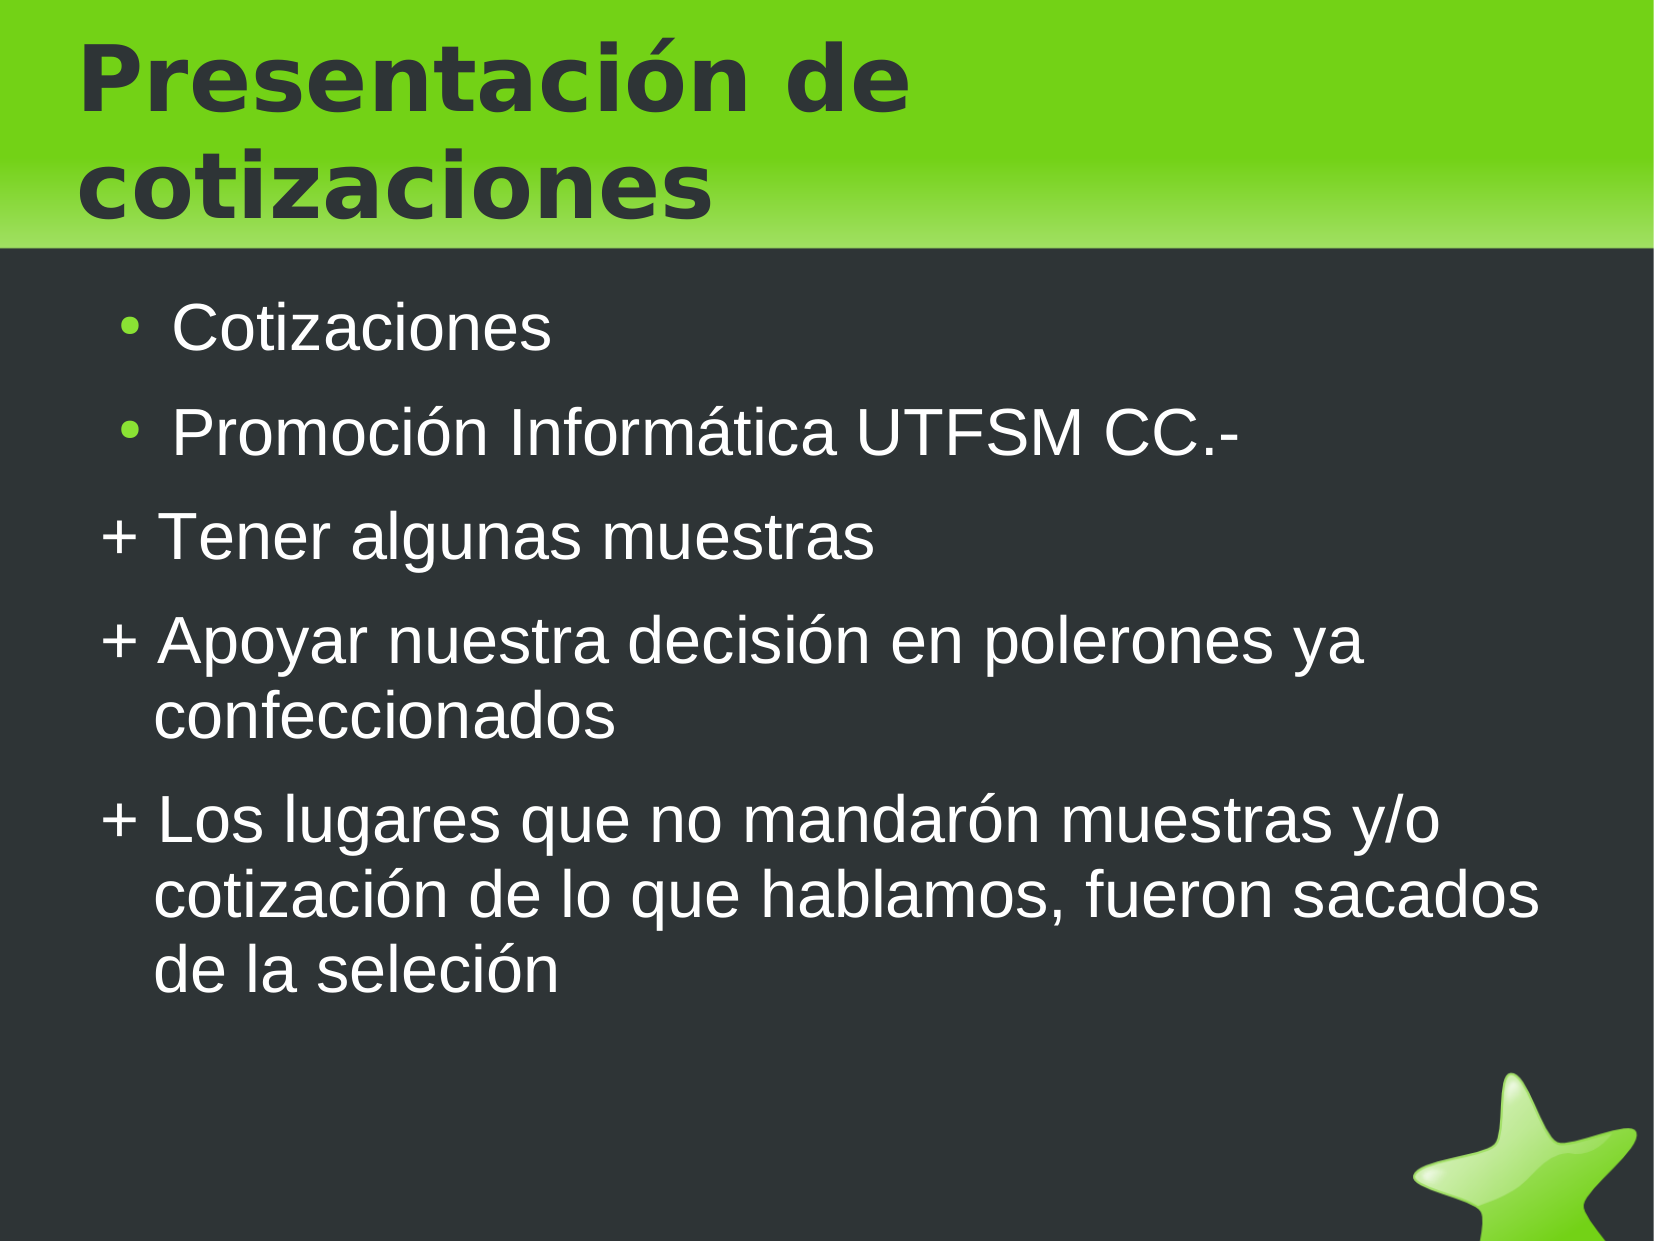

# Presentación de cotizaciones
Cotizaciones
Promoción Informática UTFSM CC.-
+ Tener algunas muestras
+ Apoyar nuestra decisión en polerones ya confeccionados
+ Los lugares que no mandarón muestras y/o cotización de lo que hablamos, fueron sacados de la seleción